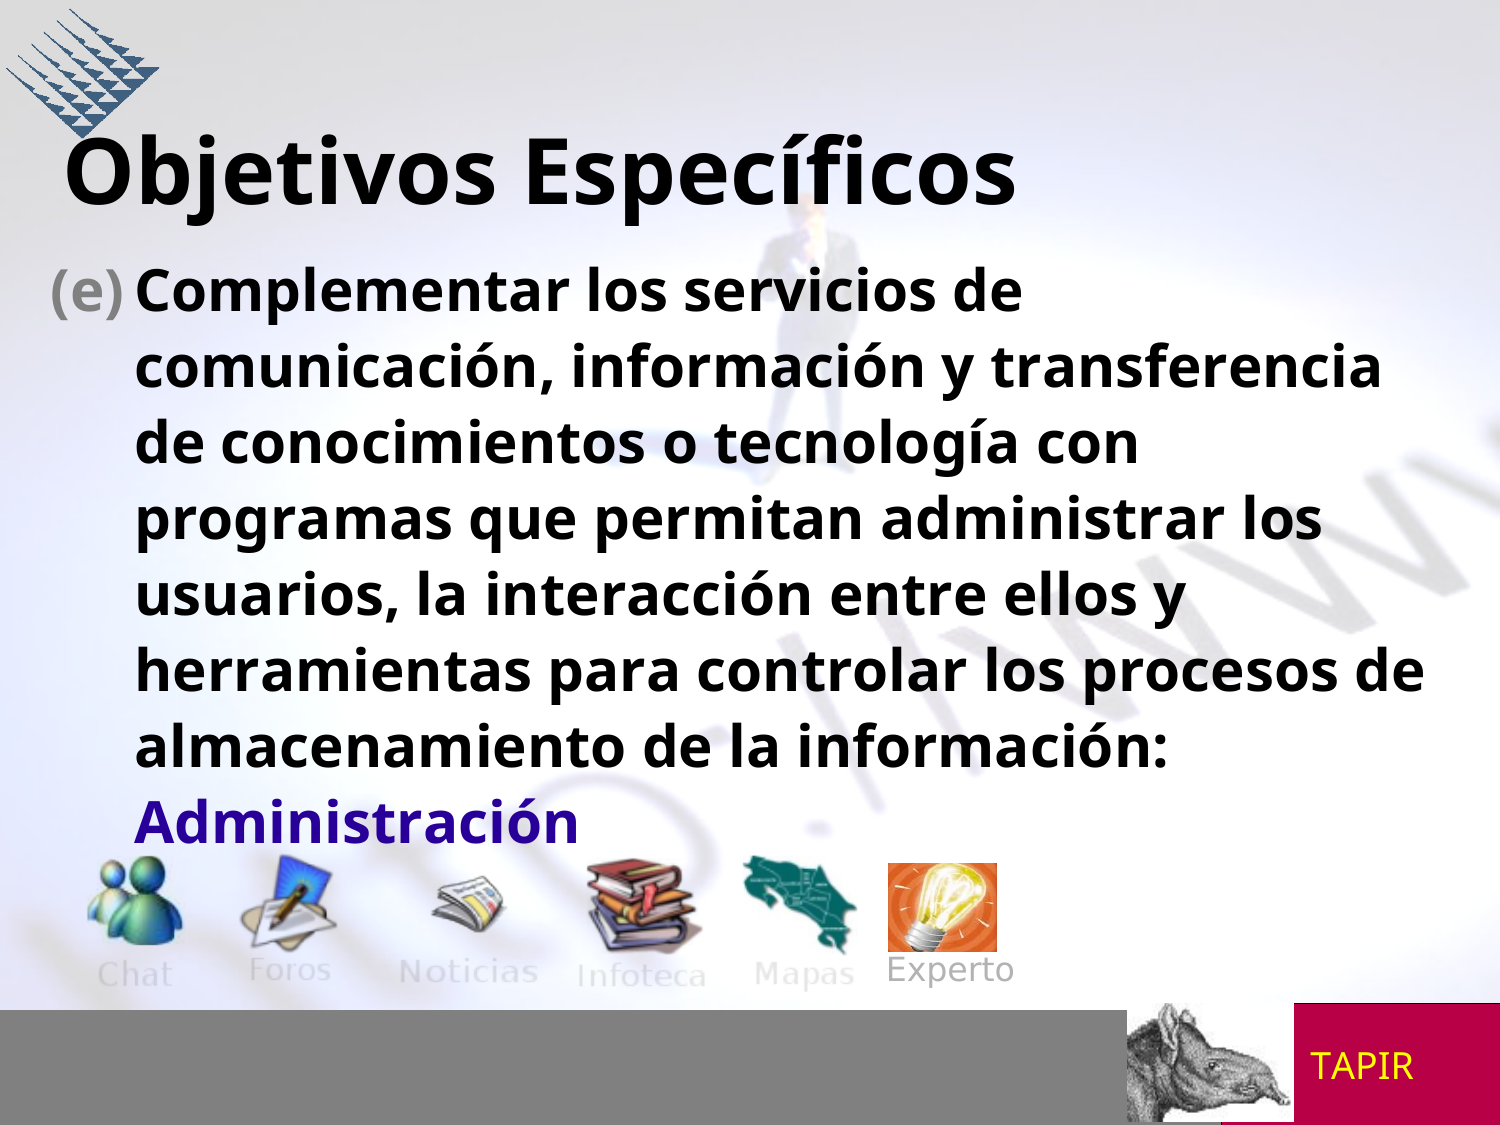

# Objetivos Específicos
Complementar los servicios de comunicación, información y transferencia de conocimientos o tecnología con programas que permitan administrar los usuarios, la interacción entre ellos y herramientas para controlar los procesos de almacenamiento de la información: Administración
Experto
TAPIR